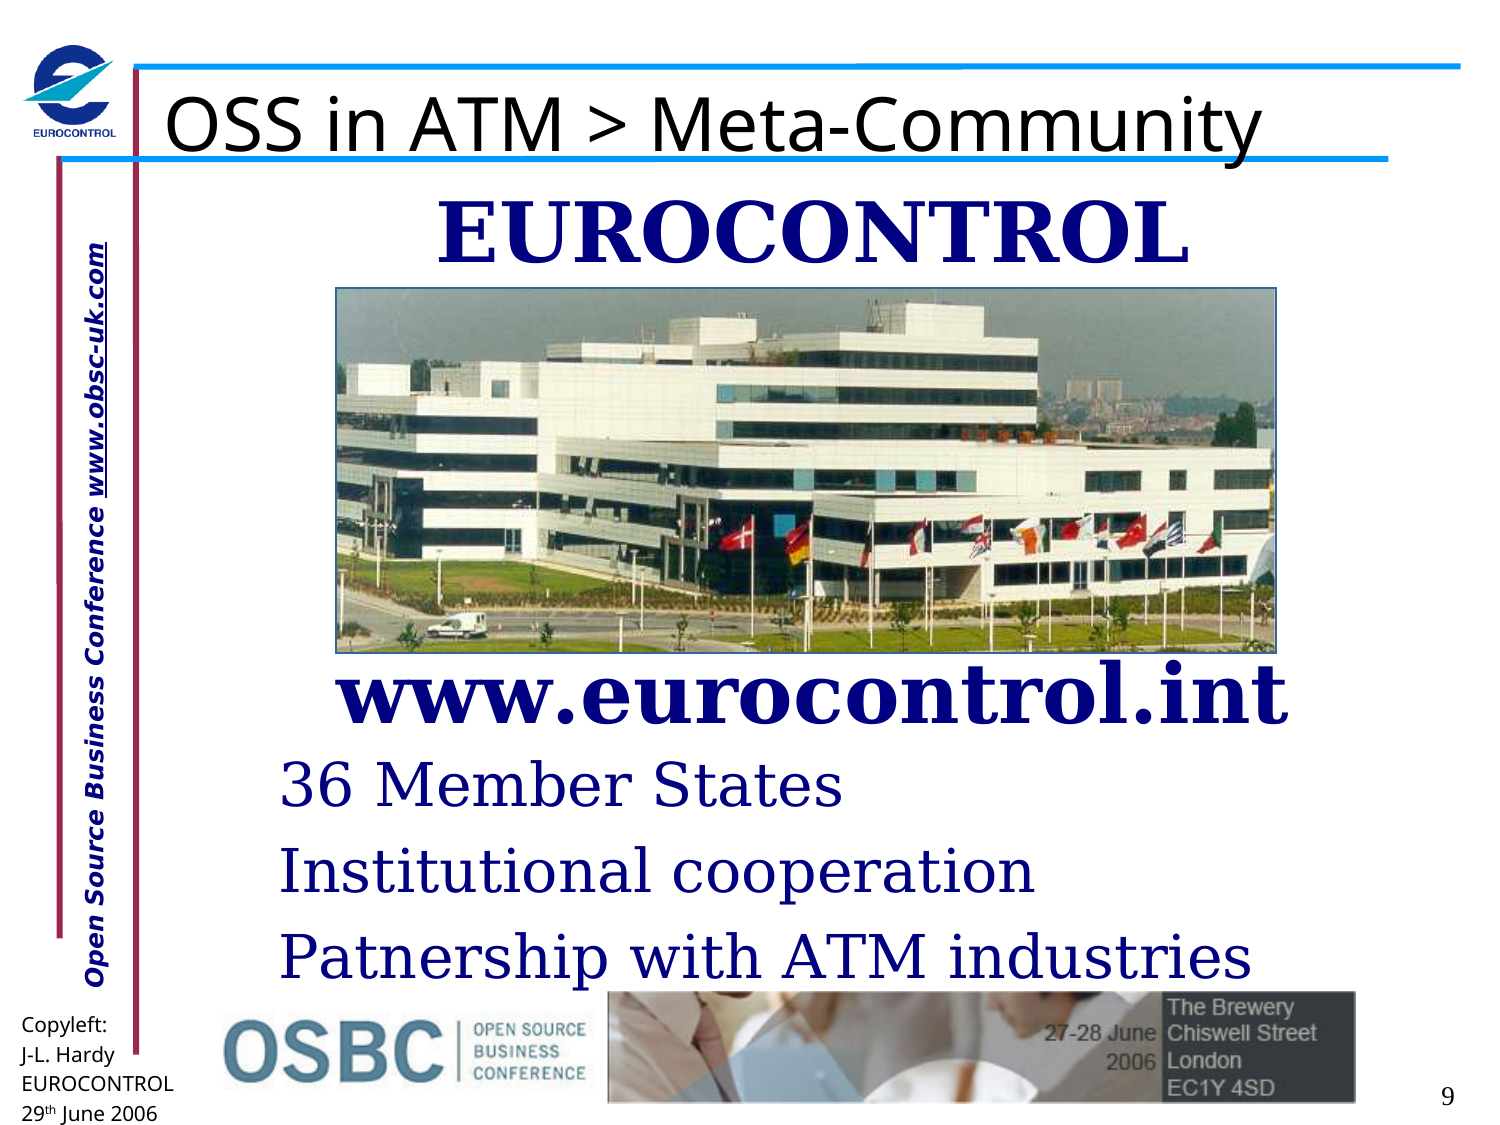

EUROCONTROL
# www.eurocontrol.int
36 Member States
Institutional cooperation
Patnership with ATM industries